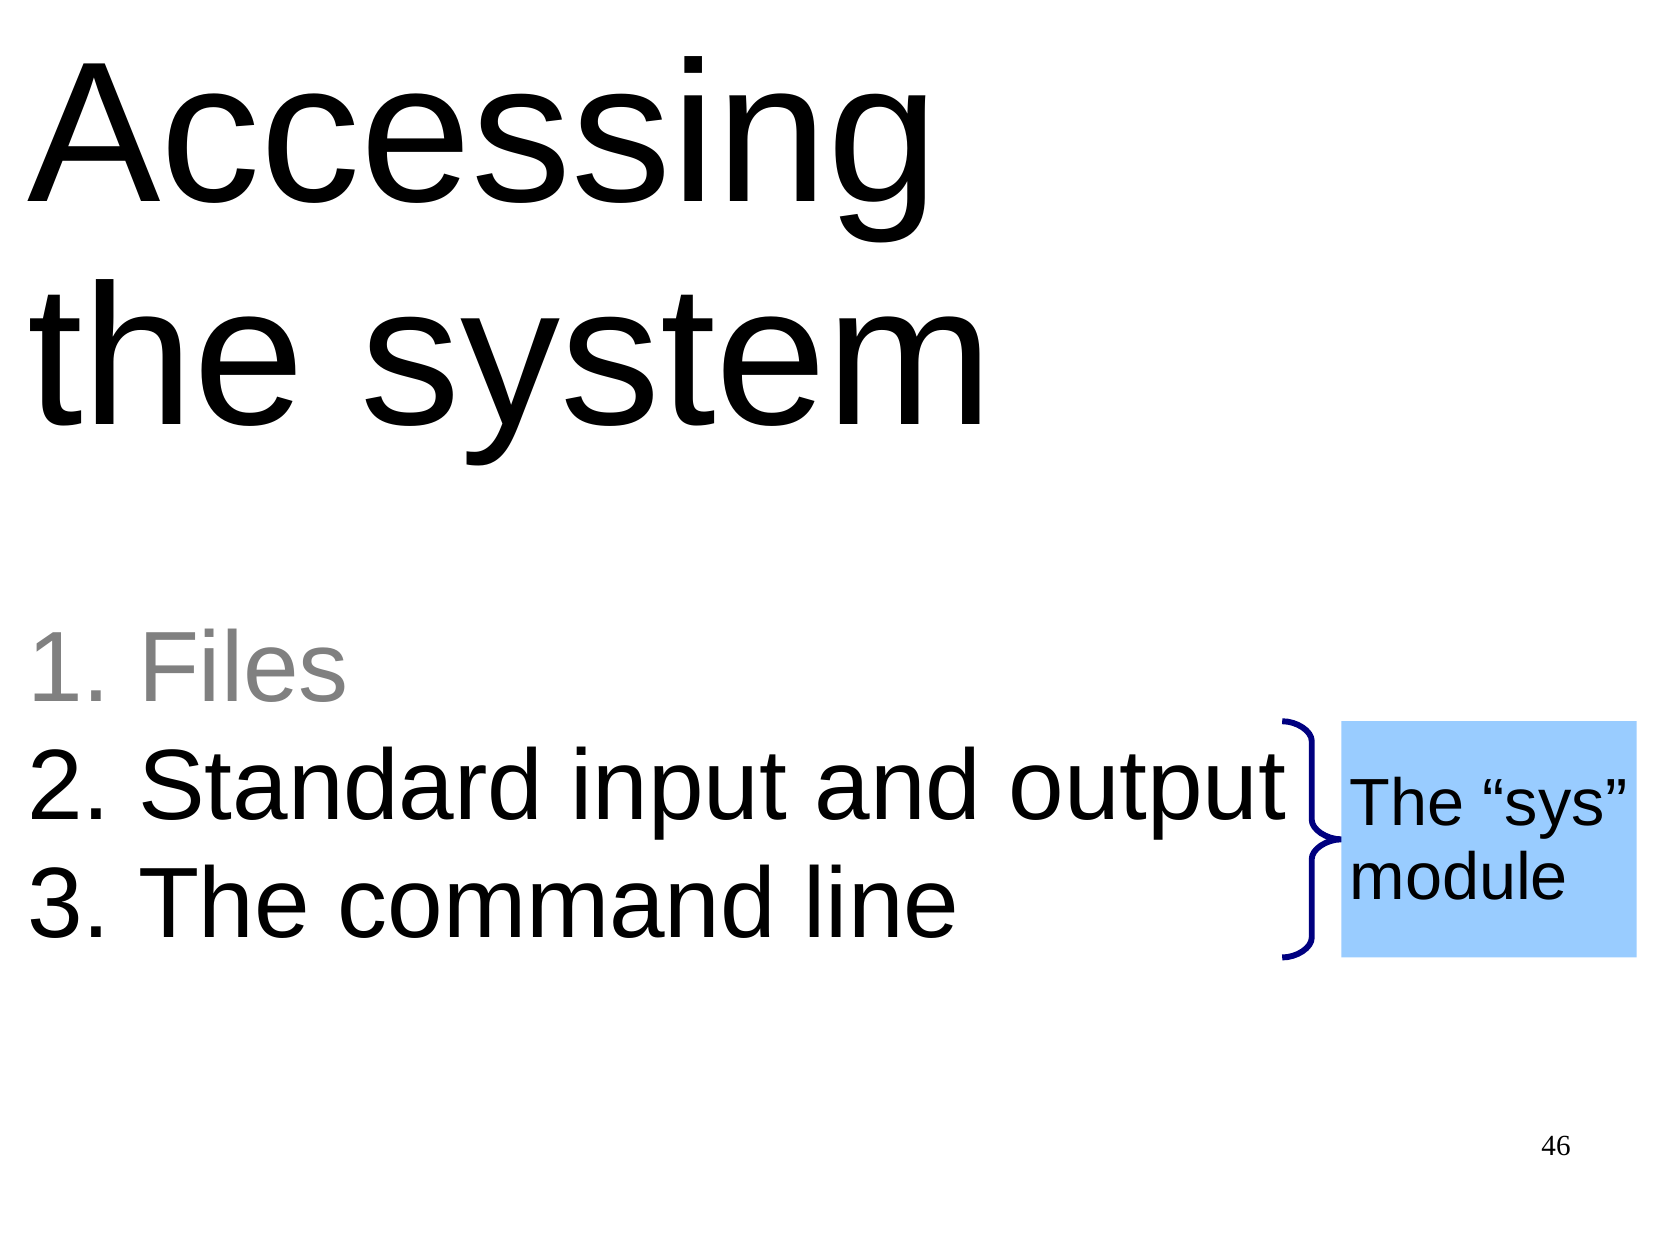

Accessing
the system
1. Files
2. Standard input and output
The “sys”
module
3. The command line
46